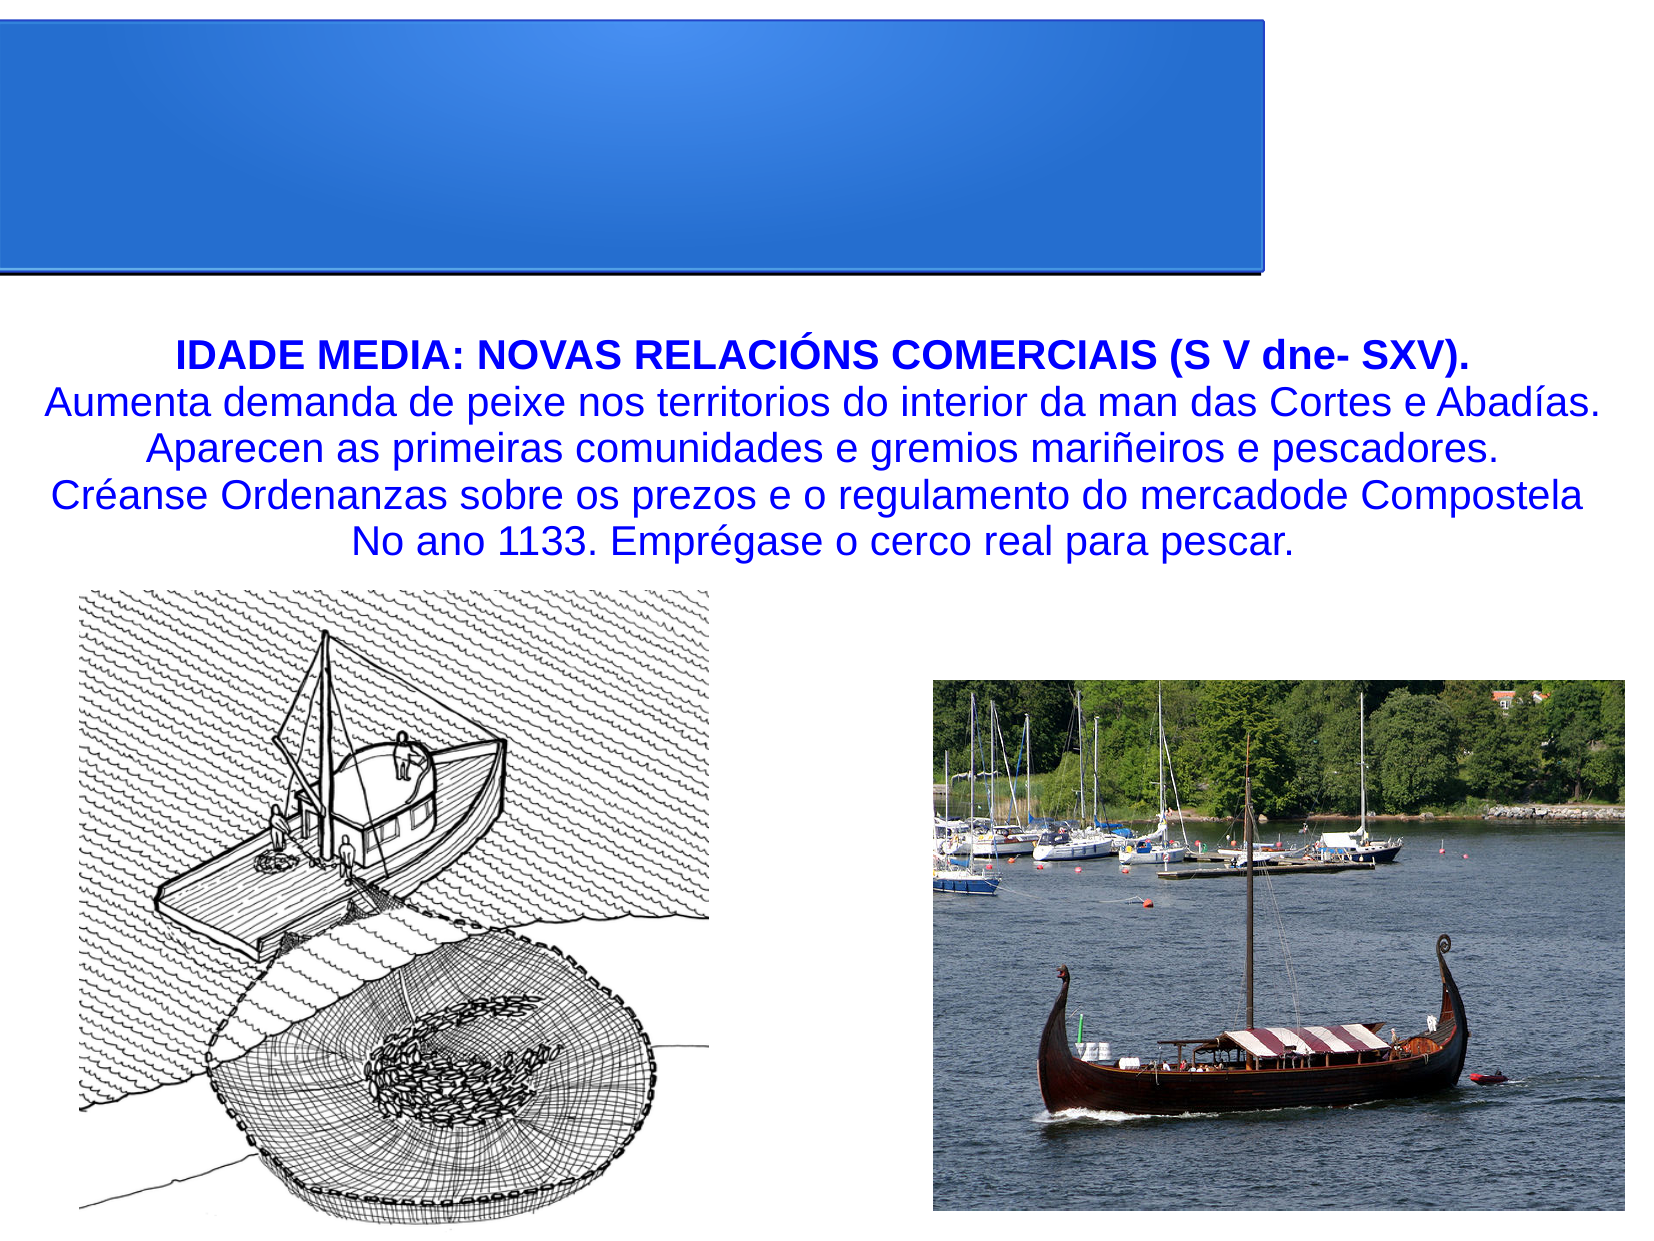

IDADE MEDIA: NOVAS RELACIÓNS COMERCIAIS (S V dne- SXV).
Aumenta demanda de peixe nos territorios do interior da man das Cortes e Abadías.
Aparecen as primeiras comunidades e gremios mariñeiros e pescadores.
Créanse Ordenanzas sobre os prezos e o regulamento do mercadode Compostela
No ano 1133. Emprégase o cerco real para pescar.